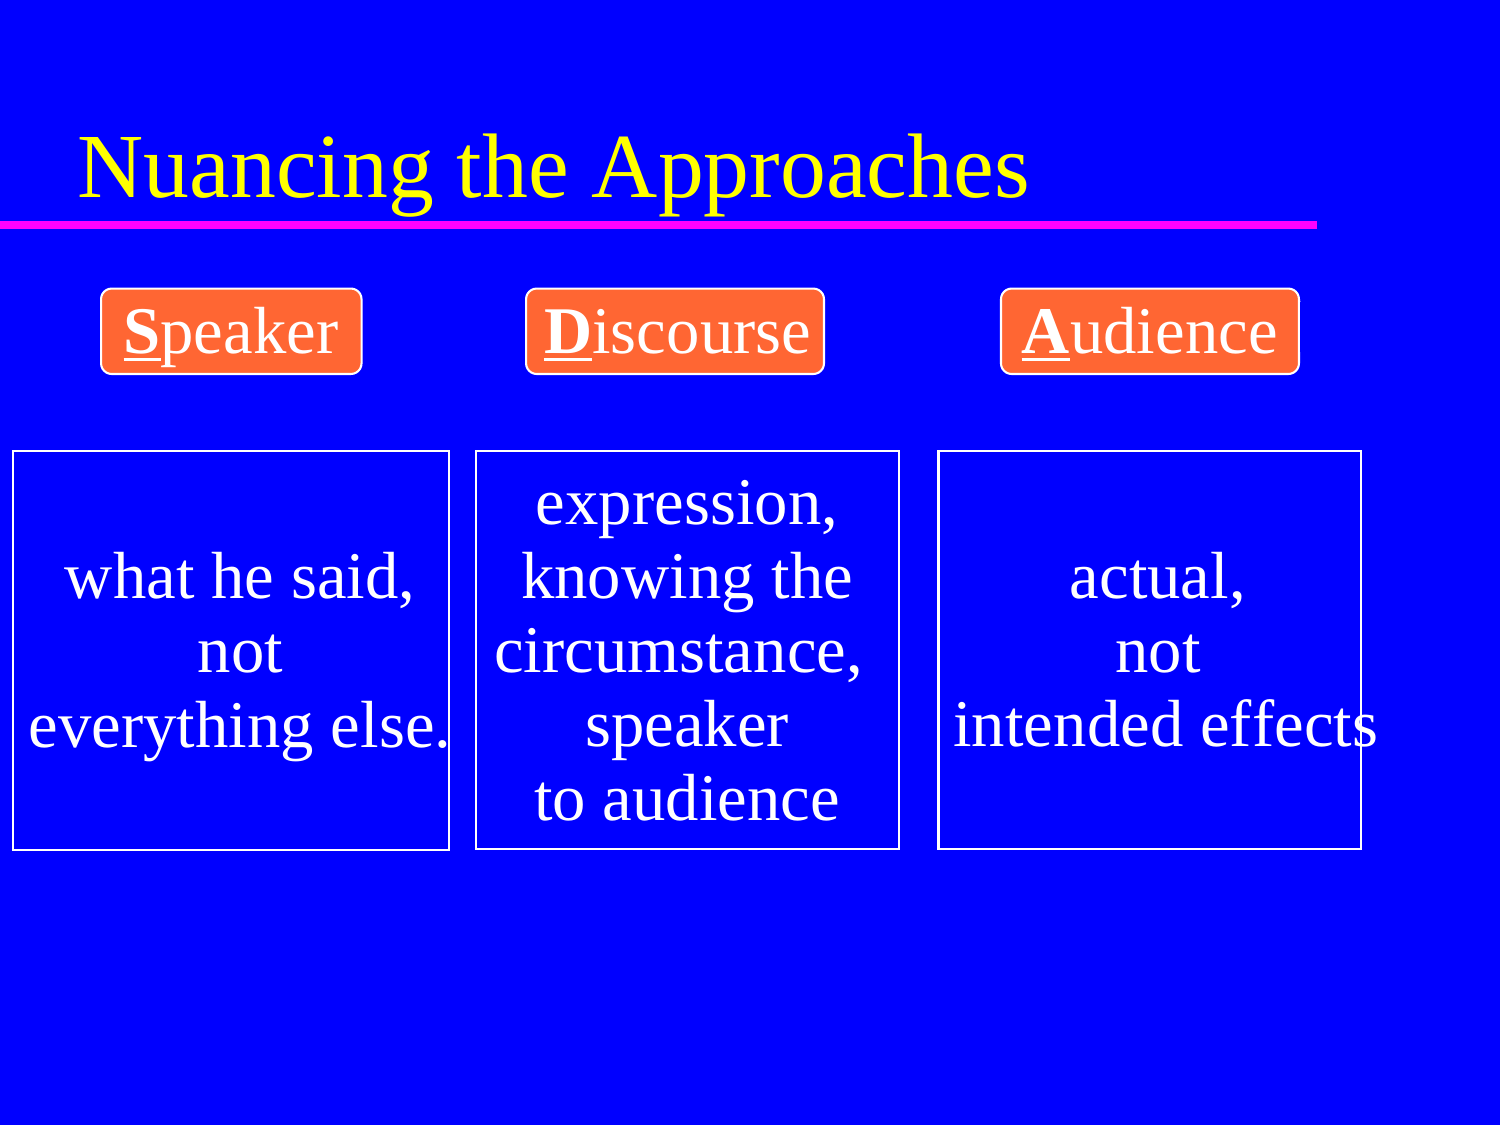

# Nuancing the Approaches
Speaker
Discourse
Audience
what he said,
 not
everything else.
expression,
knowing the
circumstance,
speaker
to audience
actual,
not
intended effects